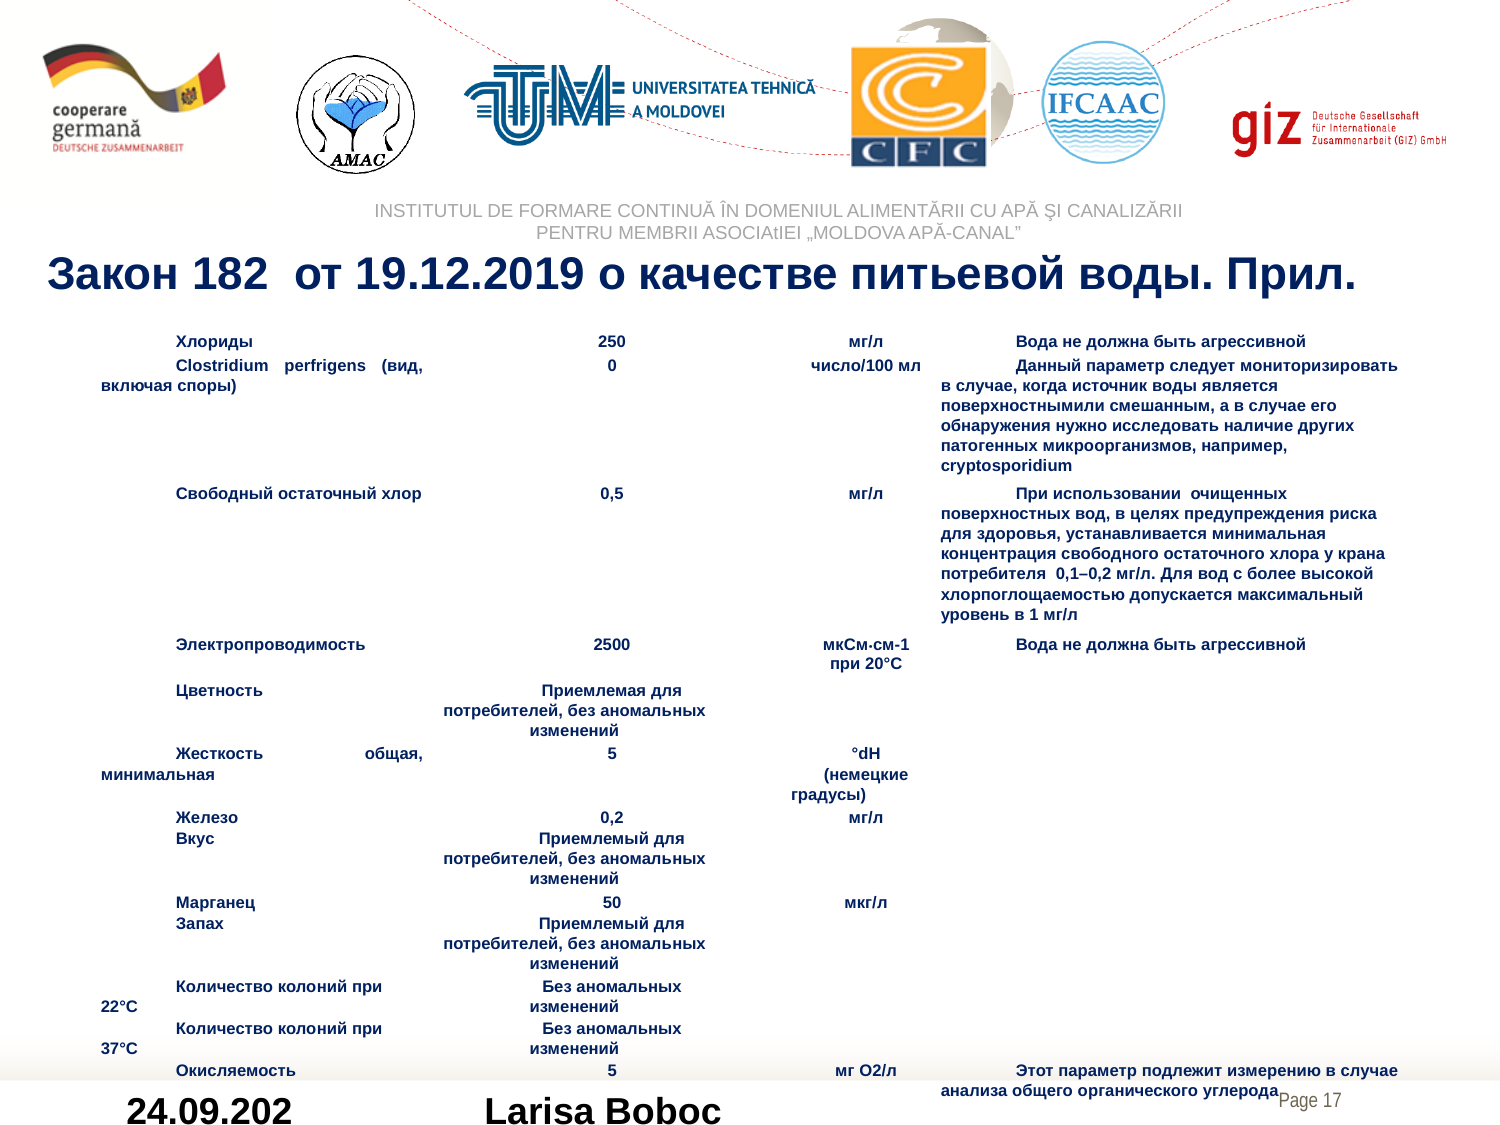

INSTITUTUL DE FORMARE CONTINUĂ ÎN DOMENIUL ALIMENTĂRII CU APĂ ŞI CANALIZĂRII
PENTRU MEMBRII ASOCIAtIEI „MOLDOVA APĂ-CANAL”
# Закон 182 от 19.12.2019 о качестве питьевой воды. Прил.
| Хлориды | 250 | мг/л | Вода не должна быть агрессивной |
| --- | --- | --- | --- |
| Clostridium perfrigens (вид, включая споры) | 0 | число/100 мл | Данный параметр следует мониторизировать в случае, когда источник воды является поверхностнымили смешанным, а в случае его обнаружения нужно исследовать наличие других патогенных микроорганизмов, например, cryptosporidium |
| Свободный остаточный хлор | 0,5 | мг/л | При использовании очищенных поверхностных вод, в целях предупреждения риска для здоровья, устанавливается минимальная концентрация свободного остаточного хлора у крана потребителя 0,1–0,2 мг/л. Для вод с более высокой хлорпоглощаемостью допускается максимальный уровень в 1 мг/л |
| Электропроводимость | 2500 | мкСм⸳см-1 при 20°С | Вода не должна быть агрессивной |
| Цветность | Приемлемая для потребителей, без аномаль­ных изменений | | |
| Жесткость общая, минимальная | 5 | °dH (немецкие градусы) | |
| Железо | 0,2 | мг/л | |
| Вкус | Приемлемый для потребителей, без аномаль­ных изменений | | |
| Марганец | 50 | мкг/л | |
| Запах | Приемлемый для потребителей, без аномаль­ных изменений | | |
| Количество коло­ний при 22°С | Без аномальных изменений | | |
| Количество коло­ний при 37°С | Без аномальных изменений | | |
| Окисляемость | 5 | мг О2/л | Этот параметр подлежит измерению в случае анализа общего органического углерода |
Larisa Boboc